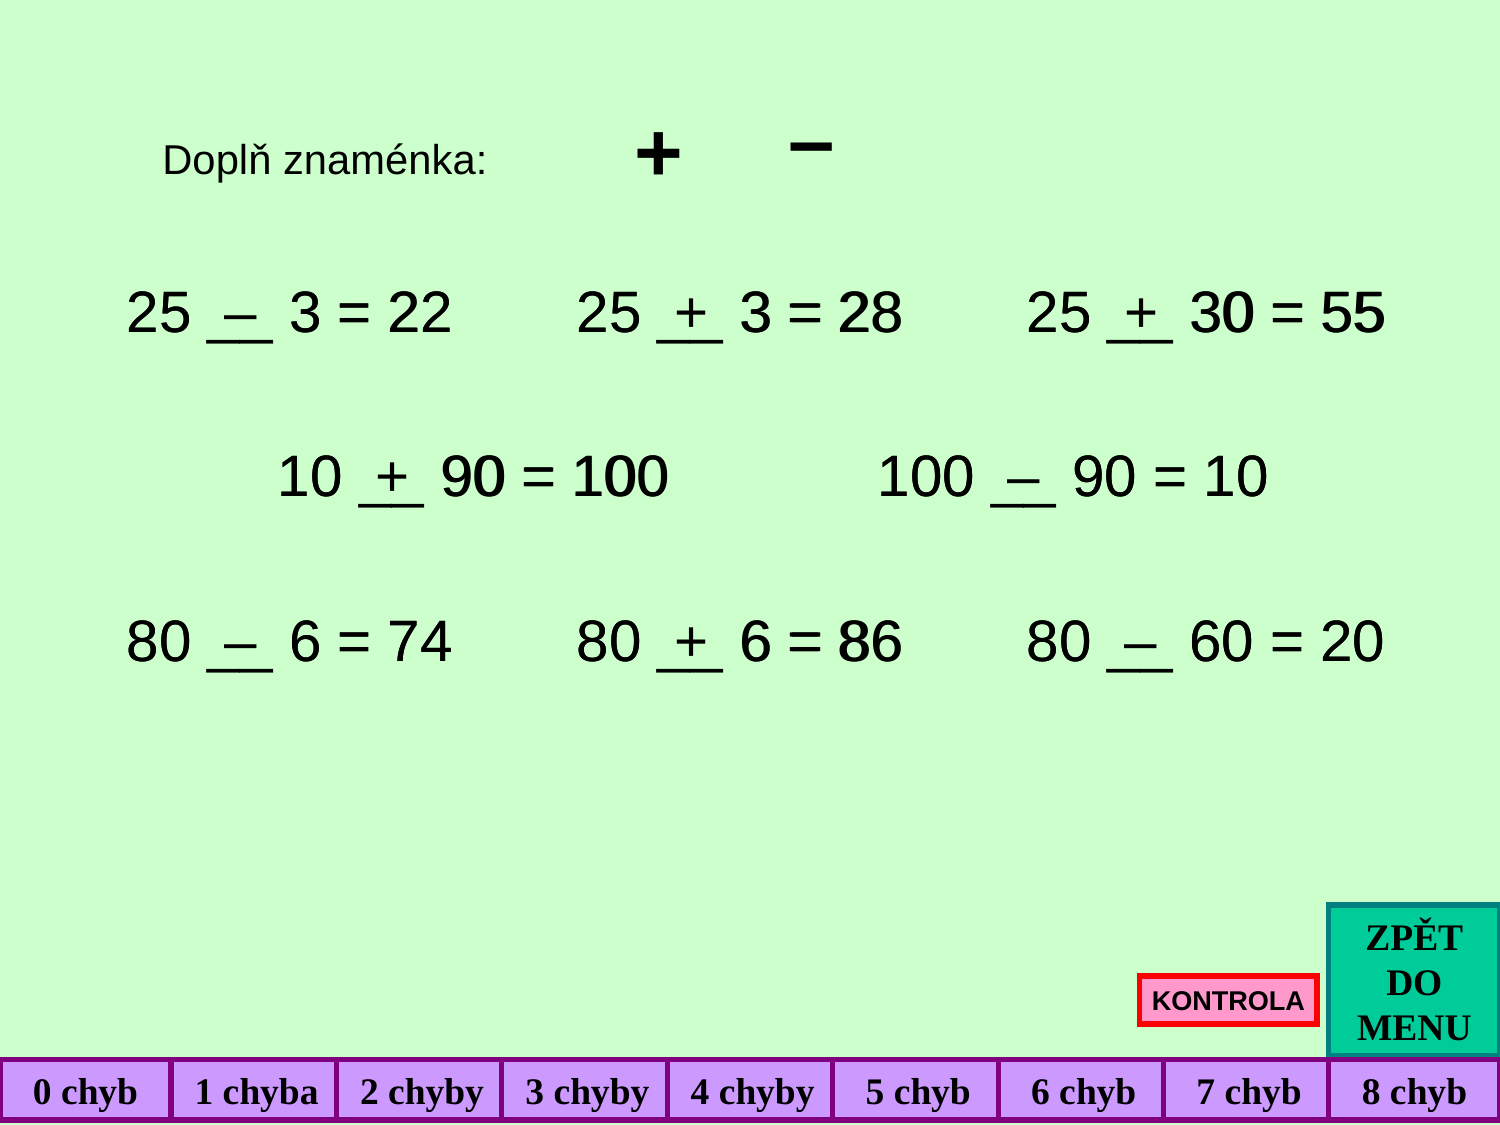

–
+
Doplň znaménka:
25 – 3 = 22	25 + 3 = 28	25 + 30 = 55
10 + 90 = 100		100 – 90 = 10
80 – 6 = 74	80 + 6 = 86	80 – 60 = 20
25 __ 3 = 22	25 __ 3 = 28	25 __ 30 = 55
10 __ 90 = 100		100 __ 90 = 10
80 __ 6 = 74	80 __ 6 = 86	80 __ 60 = 20
ZPĚT DO MENU
KONTROLA
0 chyb
1 chyba
2 chyby
3 chyby
4 chyby
5 chyb
6 chyb
7 chyb
8 chyb